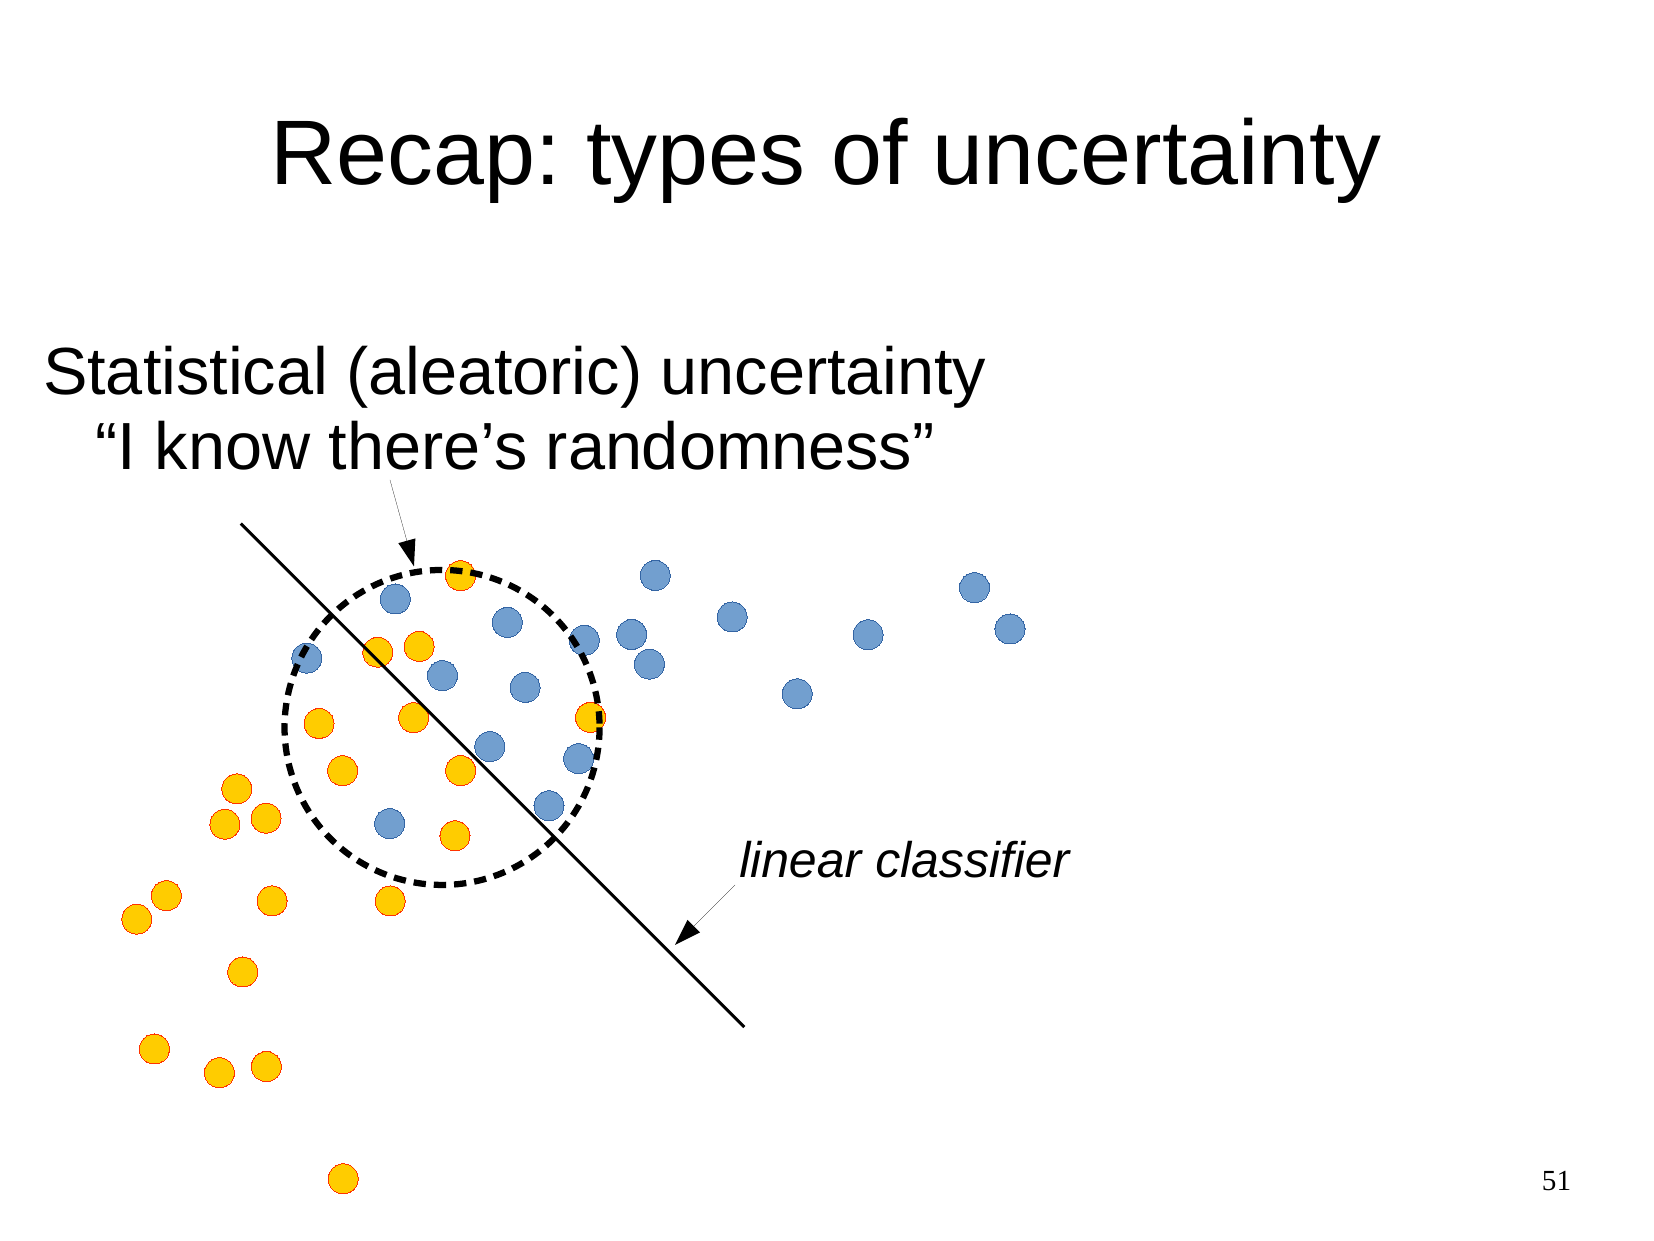

# Recap: types of uncertainty
Statistical (aleatoric) uncertainty
“I know there’s randomness”
linear classifier
51